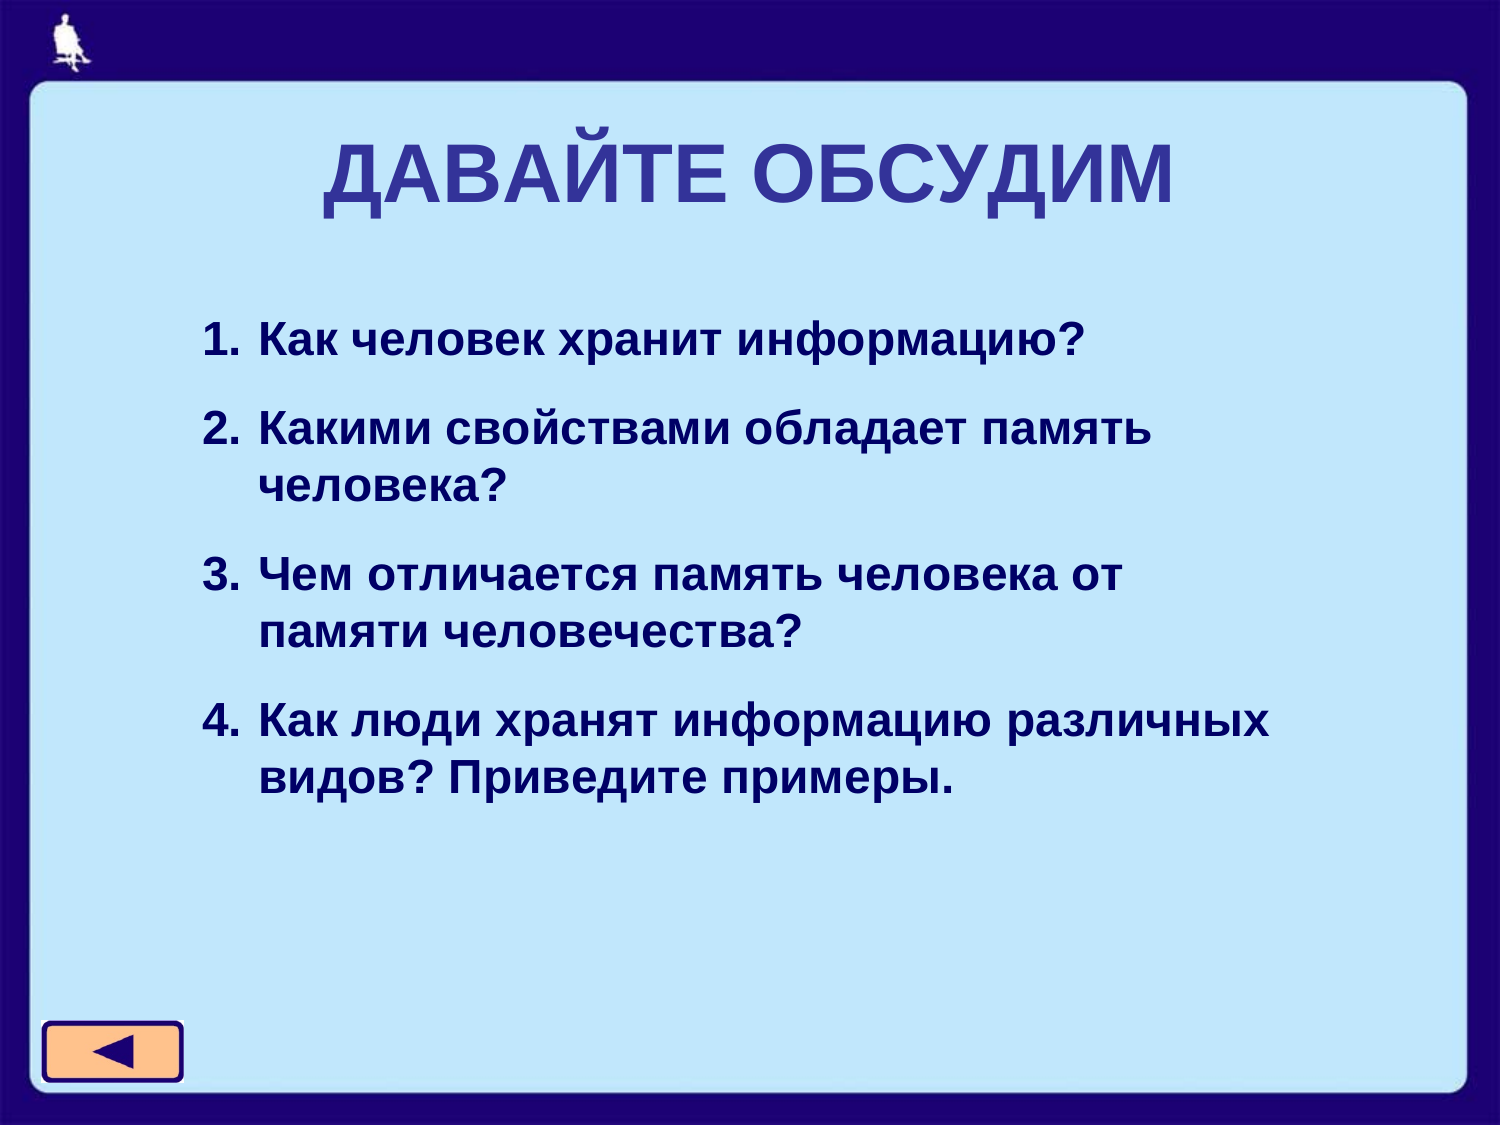

# ДАВАЙТЕ ОБСУДИМ
Как человек хранит информацию?
Какими свойствами обладает память человека?
Чем отличается память человека от памяти человечества?
Как люди хранят информацию различных видов? Приведите примеры.